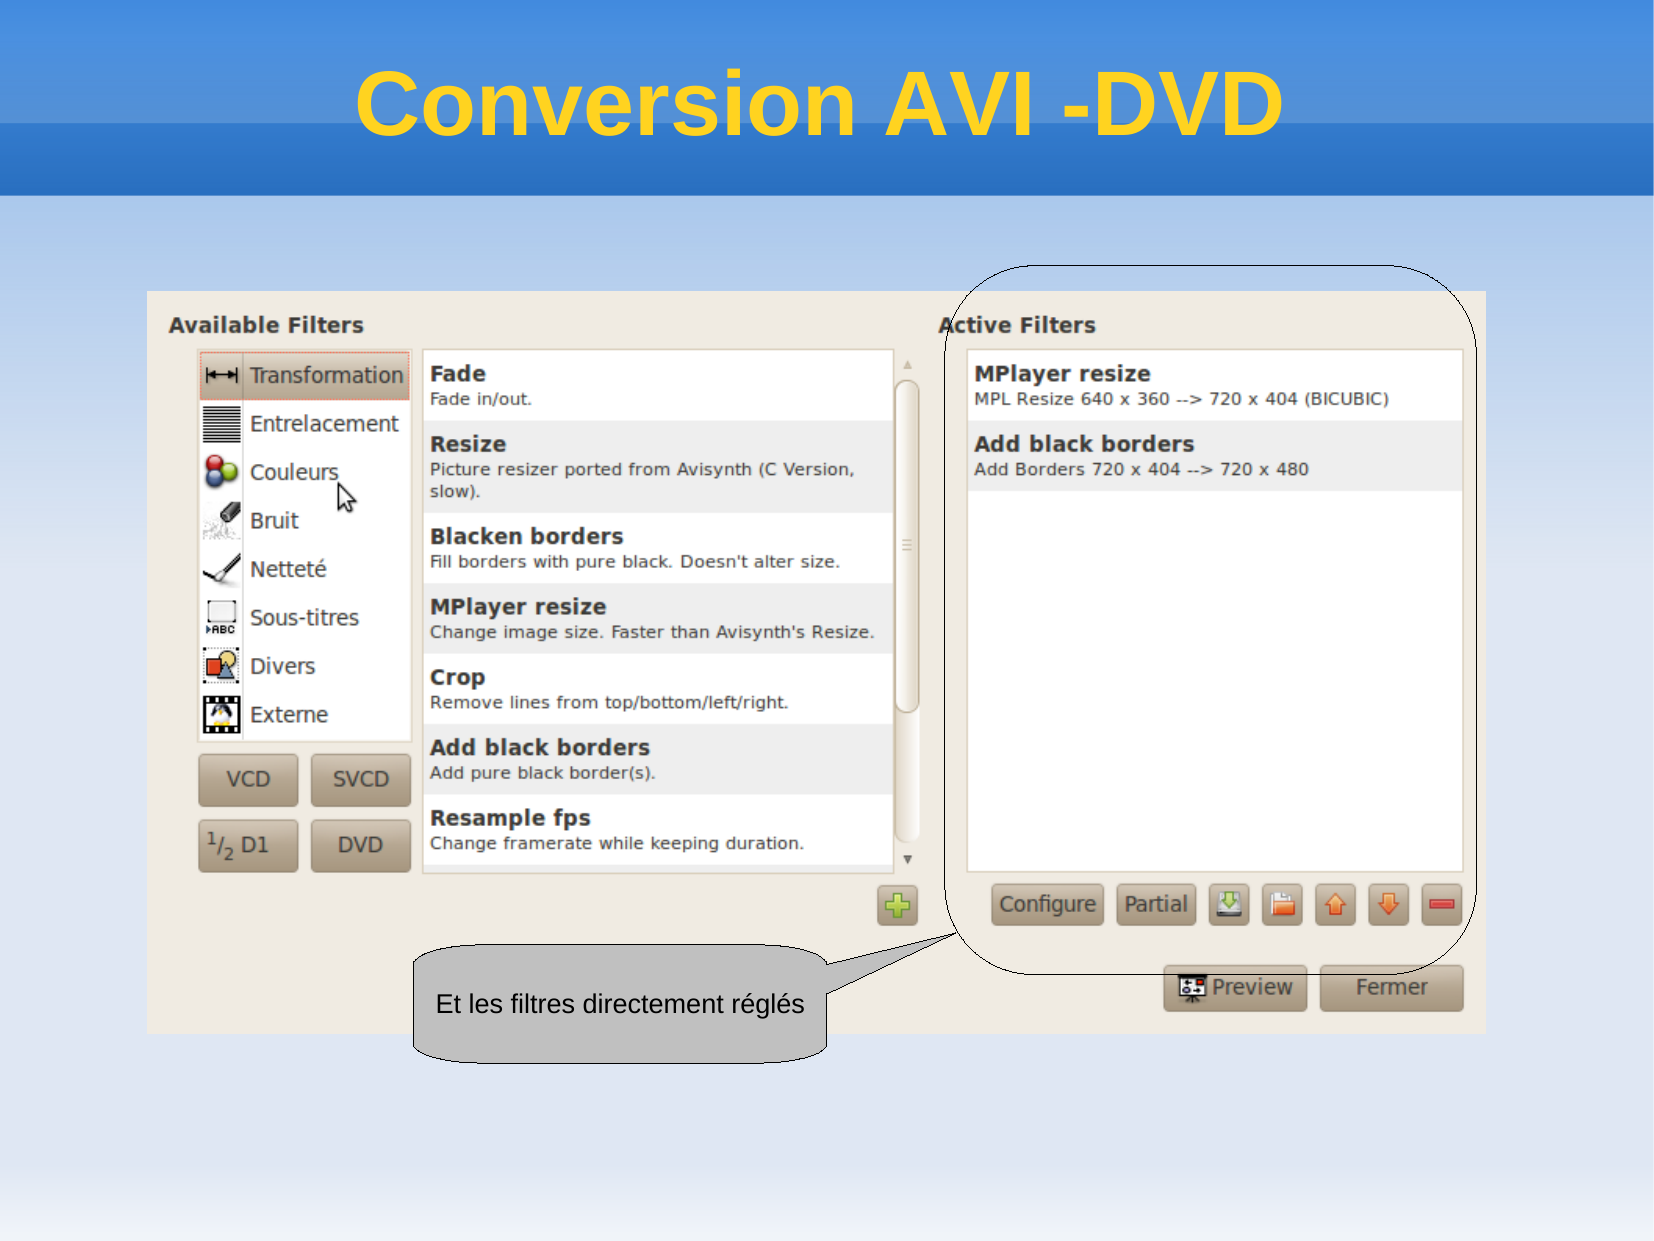

# Conversion AVI -DVD
Et les filtres directement réglés